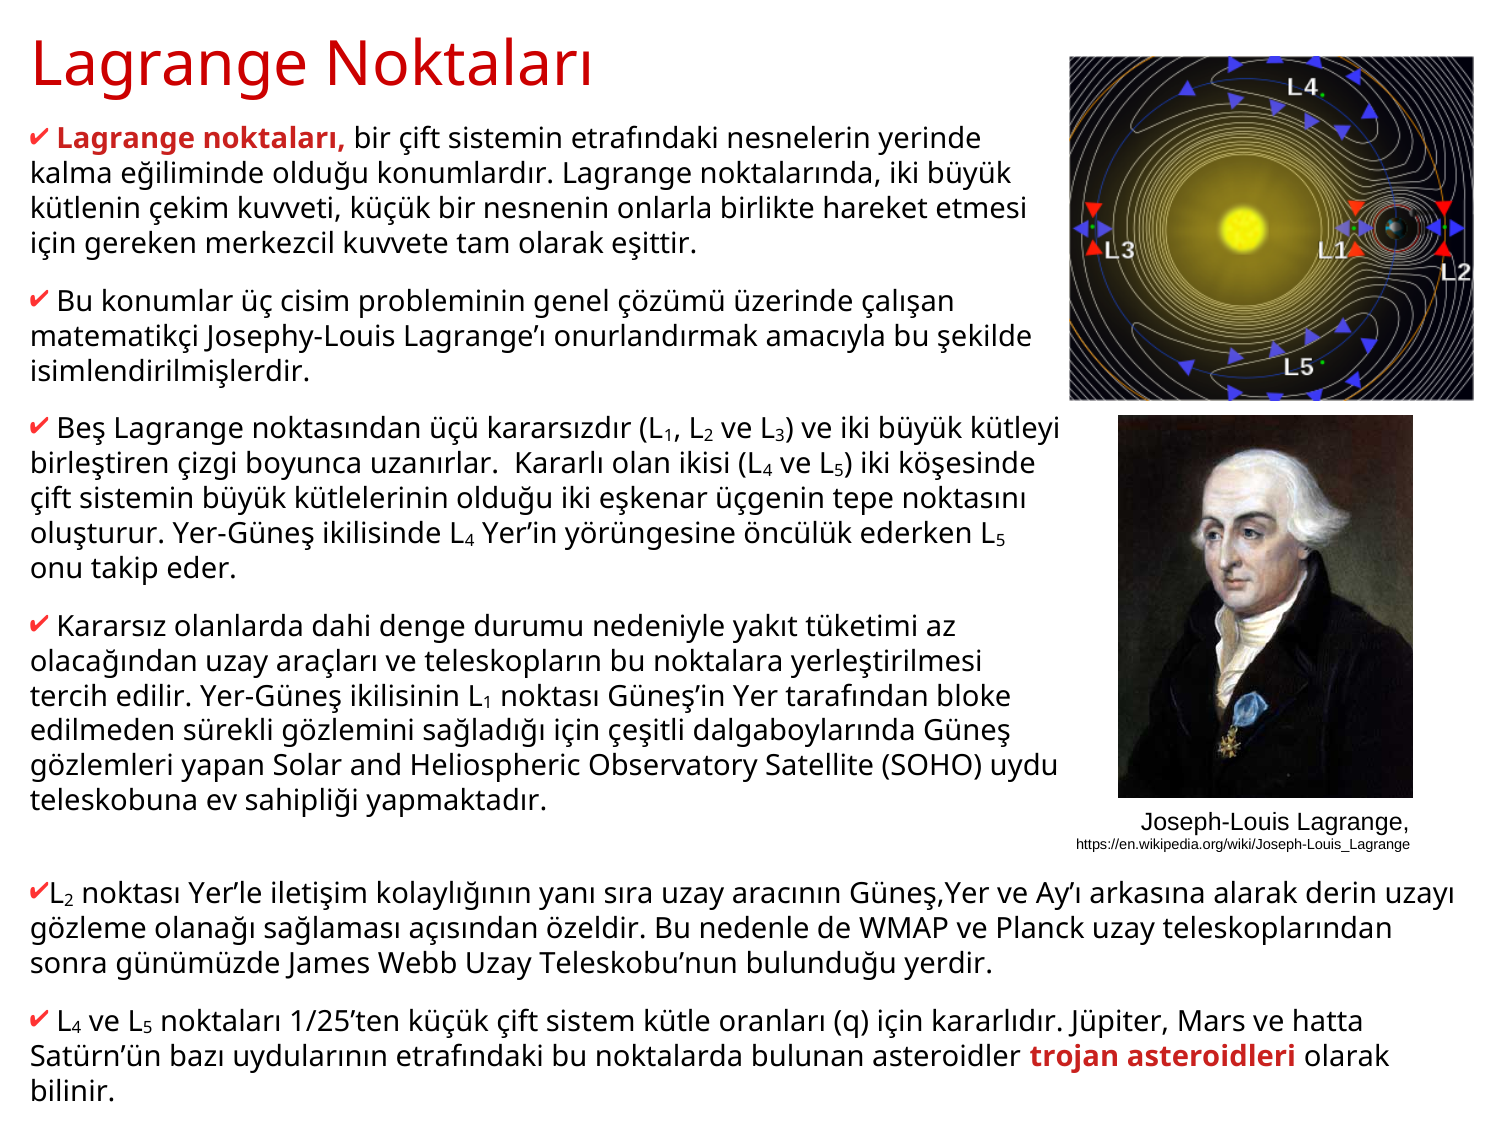

# Lagrange Noktaları
 Lagrange noktaları, bir çift sistemin etrafındaki nesnelerin yerinde kalma eğiliminde olduğu konumlardır. Lagrange noktalarında, iki büyük kütlenin çekim kuvveti, küçük bir nesnenin onlarla birlikte hareket etmesi için gereken merkezcil kuvvete tam olarak eşittir.
 Bu konumlar üç cisim probleminin genel çözümü üzerinde çalışan matematikçi Josephy-Louis Lagrange’ı onurlandırmak amacıyla bu şekilde isimlendirilmişlerdir.
 Beş Lagrange noktasından üçü kararsızdır (L1, L2 ve L3) ve iki büyük kütleyi birleştiren çizgi boyunca uzanırlar. Kararlı olan ikisi (L4 ve L5) iki köşesinde çift sistemin büyük kütlelerinin olduğu iki eşkenar üçgenin tepe noktasını oluşturur. Yer-Güneş ikilisinde L4 Yer’in yörüngesine öncülük ederken L5 onu takip eder.
 Kararsız olanlarda dahi denge durumu nedeniyle yakıt tüketimi az olacağından uzay araçları ve teleskopların bu noktalara yerleştirilmesi tercih edilir. Yer-Güneş ikilisinin L1 noktası Güneş’in Yer tarafından bloke edilmeden sürekli gözlemini sağladığı için çeşitli dalgaboylarında Güneş gözlemleri yapan Solar and Heliospheric Observatory Satellite (SOHO) uydu teleskobuna ev sahipliği yapmaktadır.
Joseph-Louis Lagrange, https://en.wikipedia.org/wiki/Joseph-Louis_Lagrange
L2 noktası Yer’le iletişim kolaylığının yanı sıra uzay aracının Güneş,Yer ve Ay’ı arkasına alarak derin uzayı gözleme olanağı sağlaması açısından özeldir. Bu nedenle de WMAP ve Planck uzay teleskoplarından sonra günümüzde James Webb Uzay Teleskobu’nun bulunduğu yerdir.
 L4 ve L5 noktaları 1/25’ten küçük çift sistem kütle oranları (q) için kararlıdır. Jüpiter, Mars ve hatta Satürn’ün bazı uydularının etrafındaki bu noktalarda bulunan asteroidler trojan asteroidleri olarak bilinir.